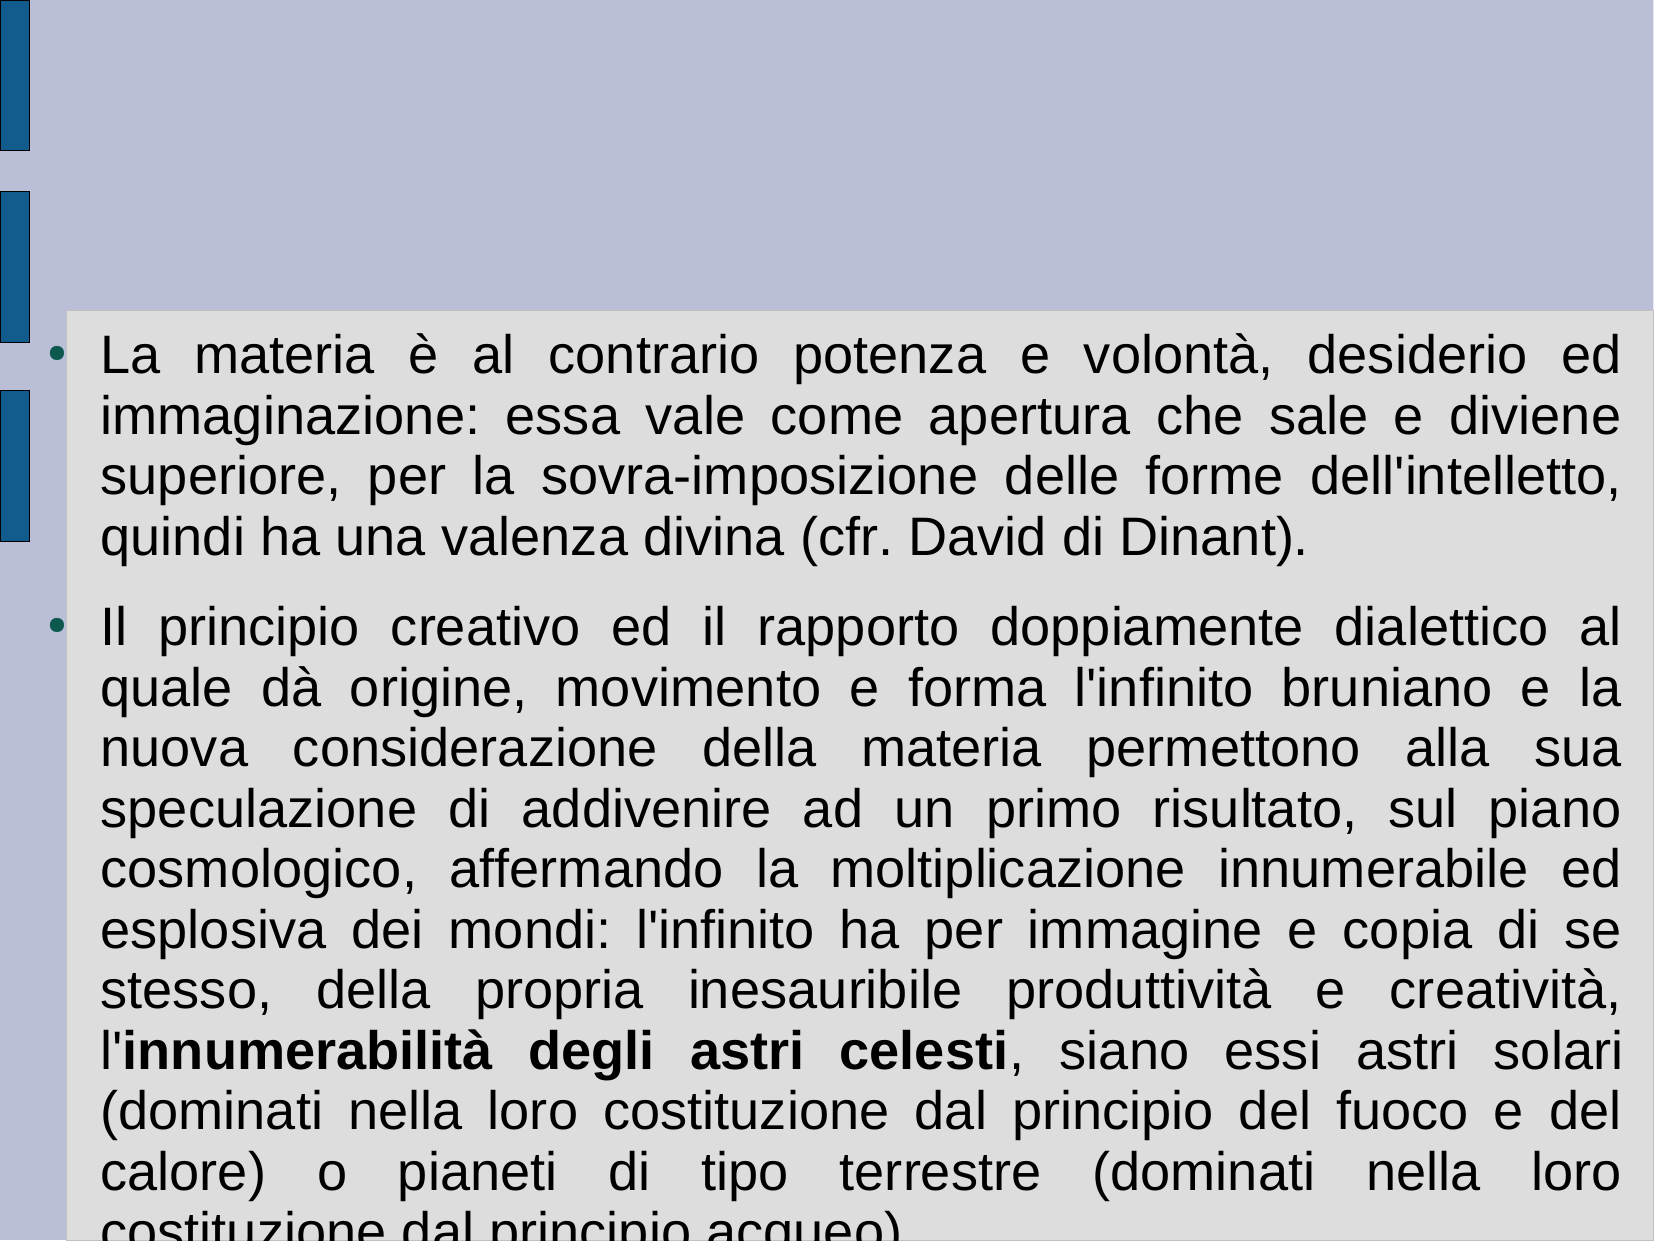

#
La materia è al contrario potenza e volontà, desiderio ed immaginazione: essa vale come apertura che sale e diviene superiore, per la sovra-imposizione delle forme dell'intelletto, quindi ha una valenza divina (cfr. David di Dinant).
Il principio creativo ed il rapporto doppiamente dialettico al quale dà origine, movimento e forma l'infinito bruniano e la nuova considerazione della materia permettono alla sua speculazione di addivenire ad un primo risultato, sul piano cosmologico, affermando la moltiplicazione innumerabile ed esplosiva dei mondi: l'infinito ha per immagine e copia di se stesso, della propria inesauribile produttività e creatività, l'innumerabilità degli astri celesti, siano essi astri solari (dominati nella loro costituzione dal principio del fuoco e del calore) o pianeti di tipo terrestre (dominati nella loro costituzione dal principio acqueo).